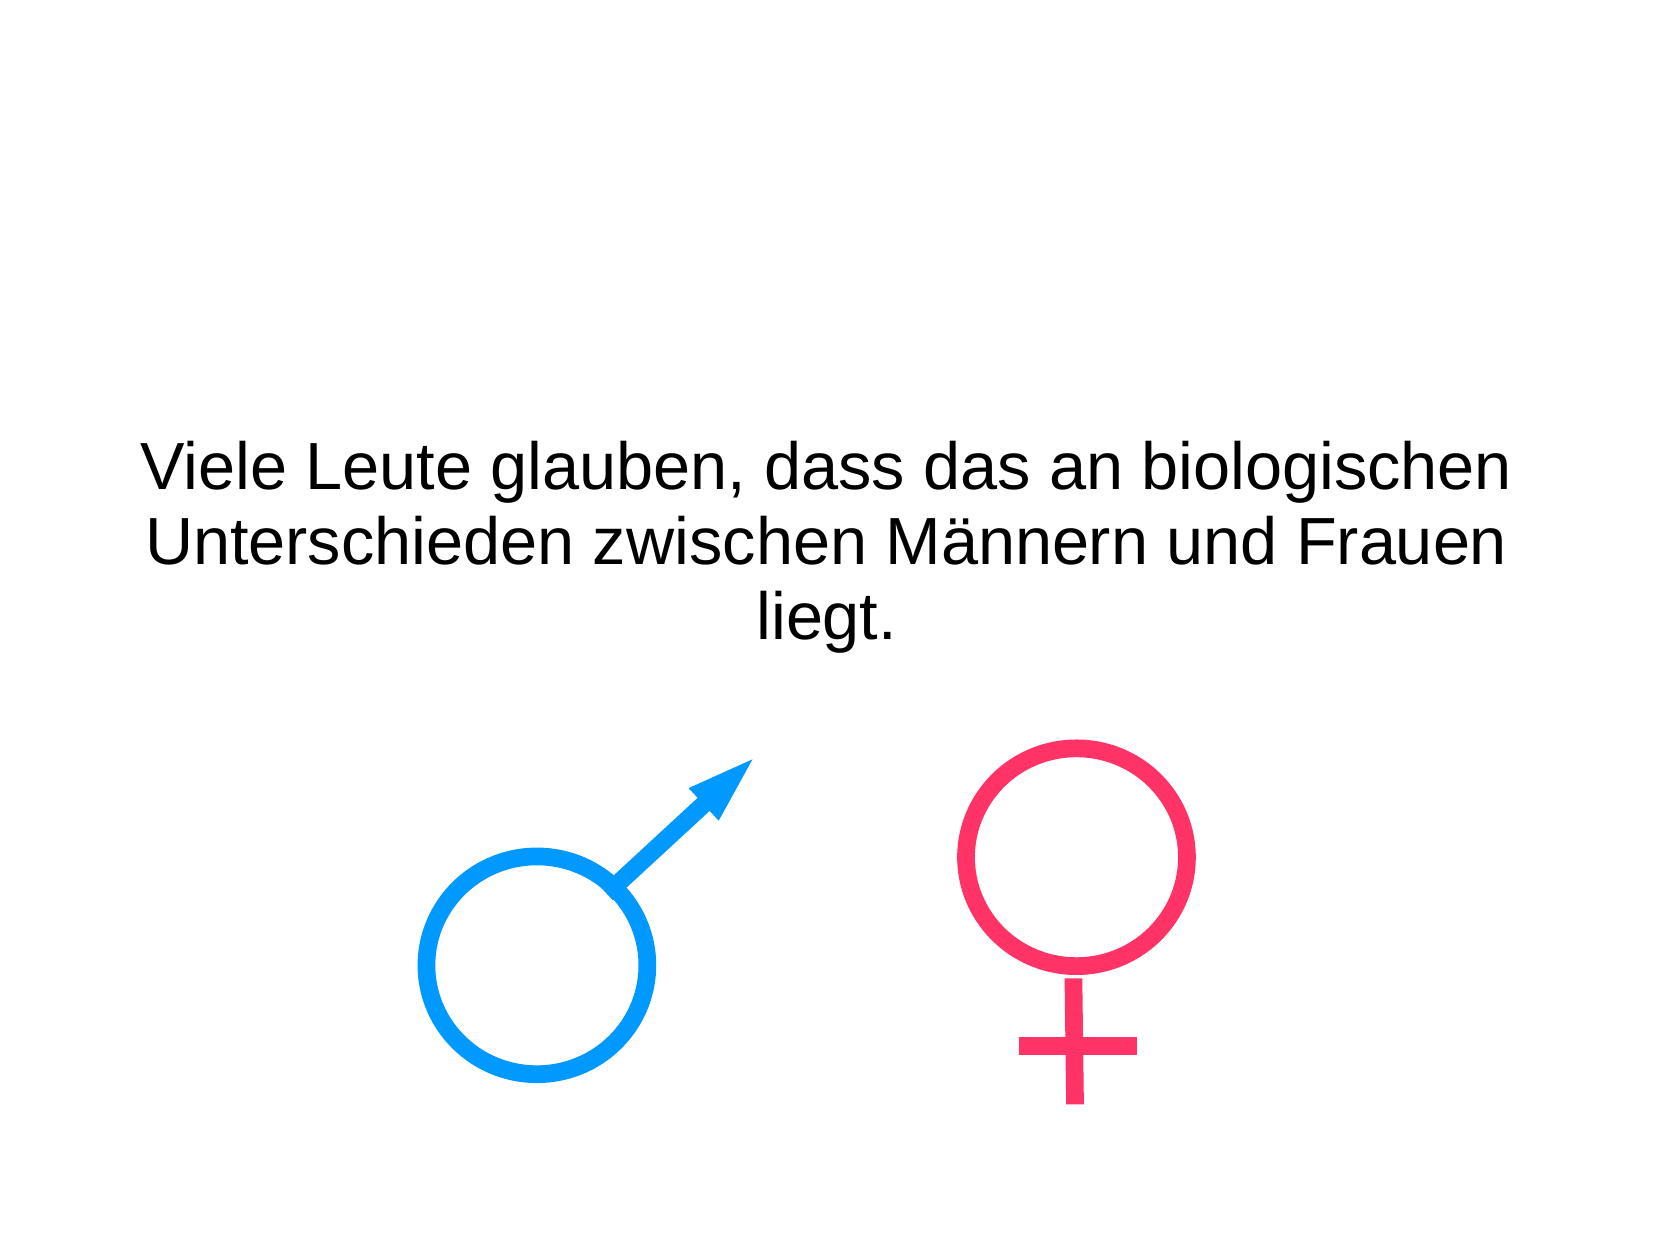

# Viele Leute glauben, dass das an biologischen Unterschieden zwischen Männern und Frauen liegt.